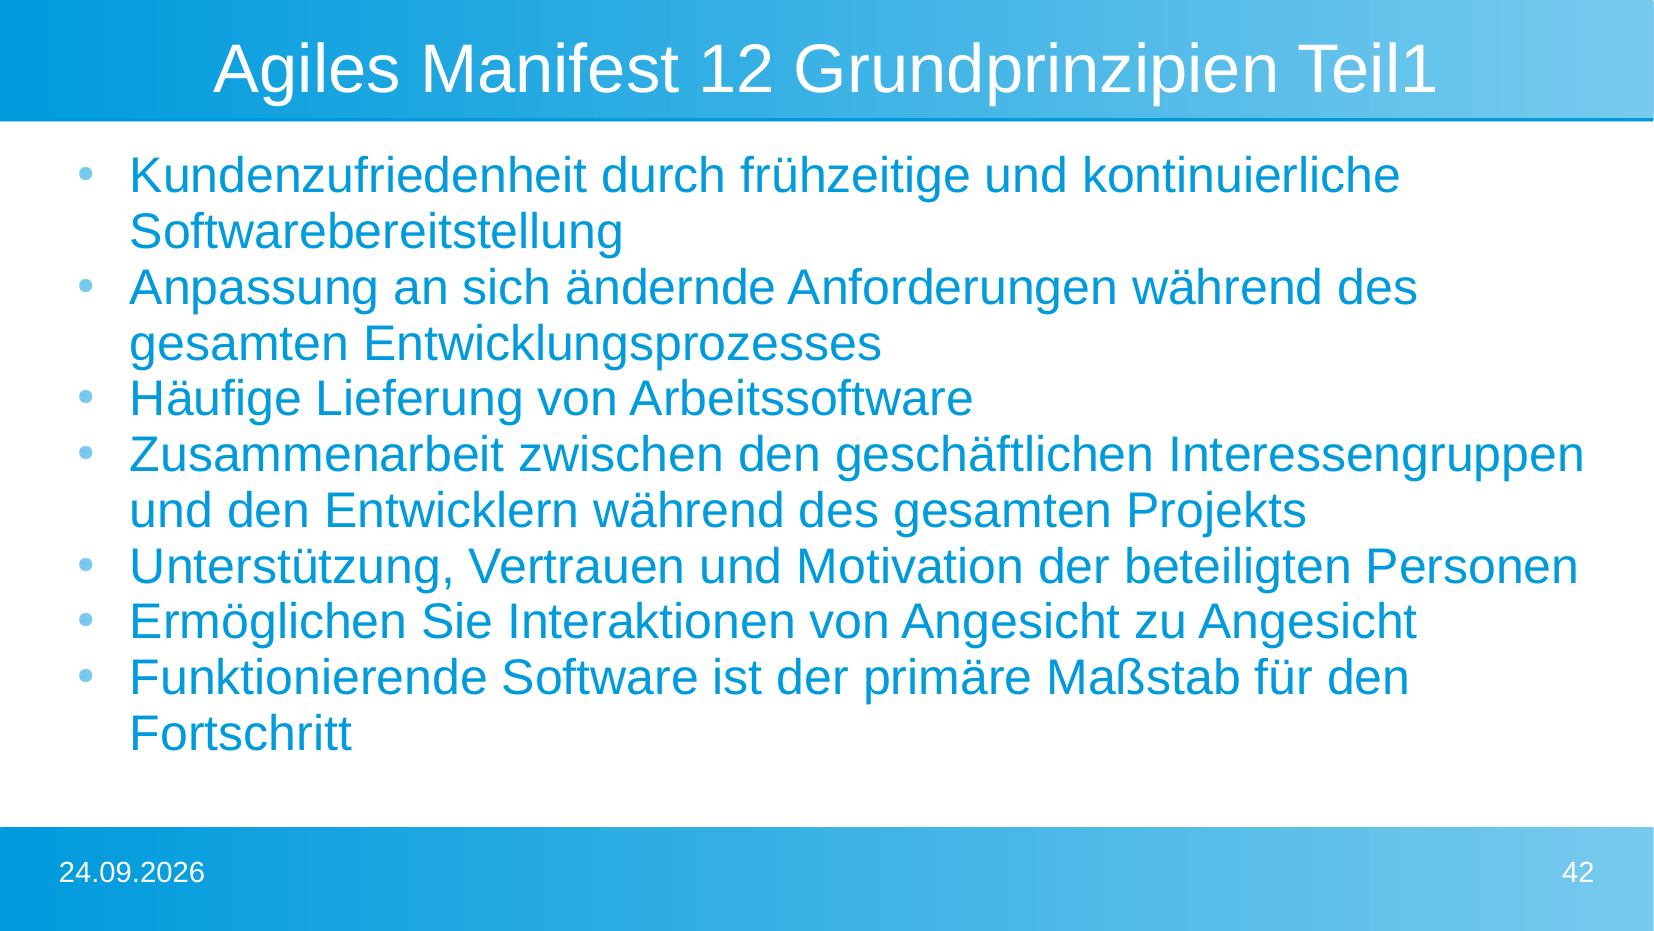

# Agiles Manifest 12 Grundprinzipien Teil1
Kundenzufriedenheit durch frühzeitige und kontinuierliche Softwarebereitstellung
Anpassung an sich ändernde Anforderungen während des gesamten Entwicklungsprozesses
Häufige Lieferung von Arbeitssoftware
Zusammenarbeit zwischen den geschäftlichen Interessengruppen und den Entwicklern während des gesamten Projekts
Unterstützung, Vertrauen und Motivation der beteiligten Personen
Ermöglichen Sie Interaktionen von Angesicht zu Angesicht
Funktionierende Software ist der primäre Maßstab für den Fortschritt
42